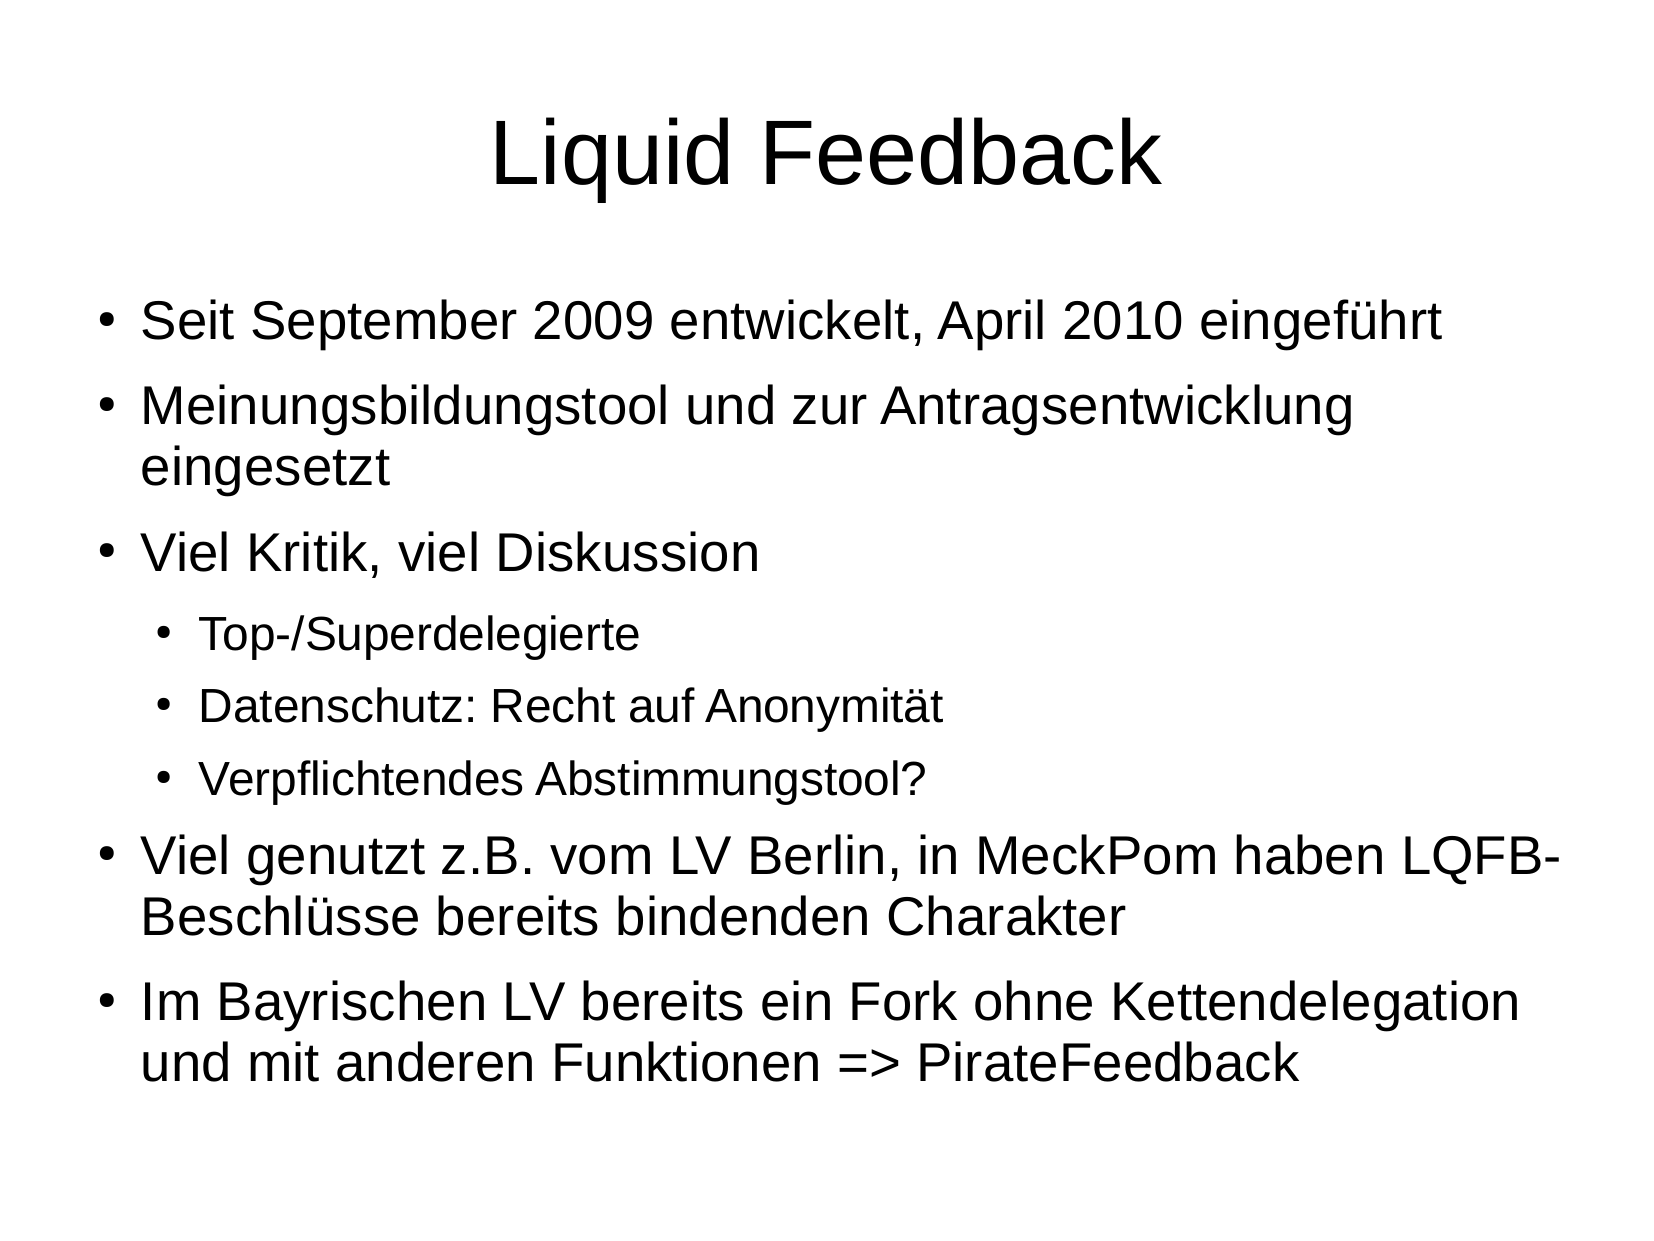

# Liquid Feedback
Seit September 2009 entwickelt, April 2010 eingeführt
Meinungsbildungstool und zur Antragsentwicklung eingesetzt
Viel Kritik, viel Diskussion
Top-/Superdelegierte
Datenschutz: Recht auf Anonymität
Verpflichtendes Abstimmungstool?
Viel genutzt z.B. vom LV Berlin, in MeckPom haben LQFB-Beschlüsse bereits bindenden Charakter
Im Bayrischen LV bereits ein Fork ohne Kettendelegation und mit anderen Funktionen => PirateFeedback